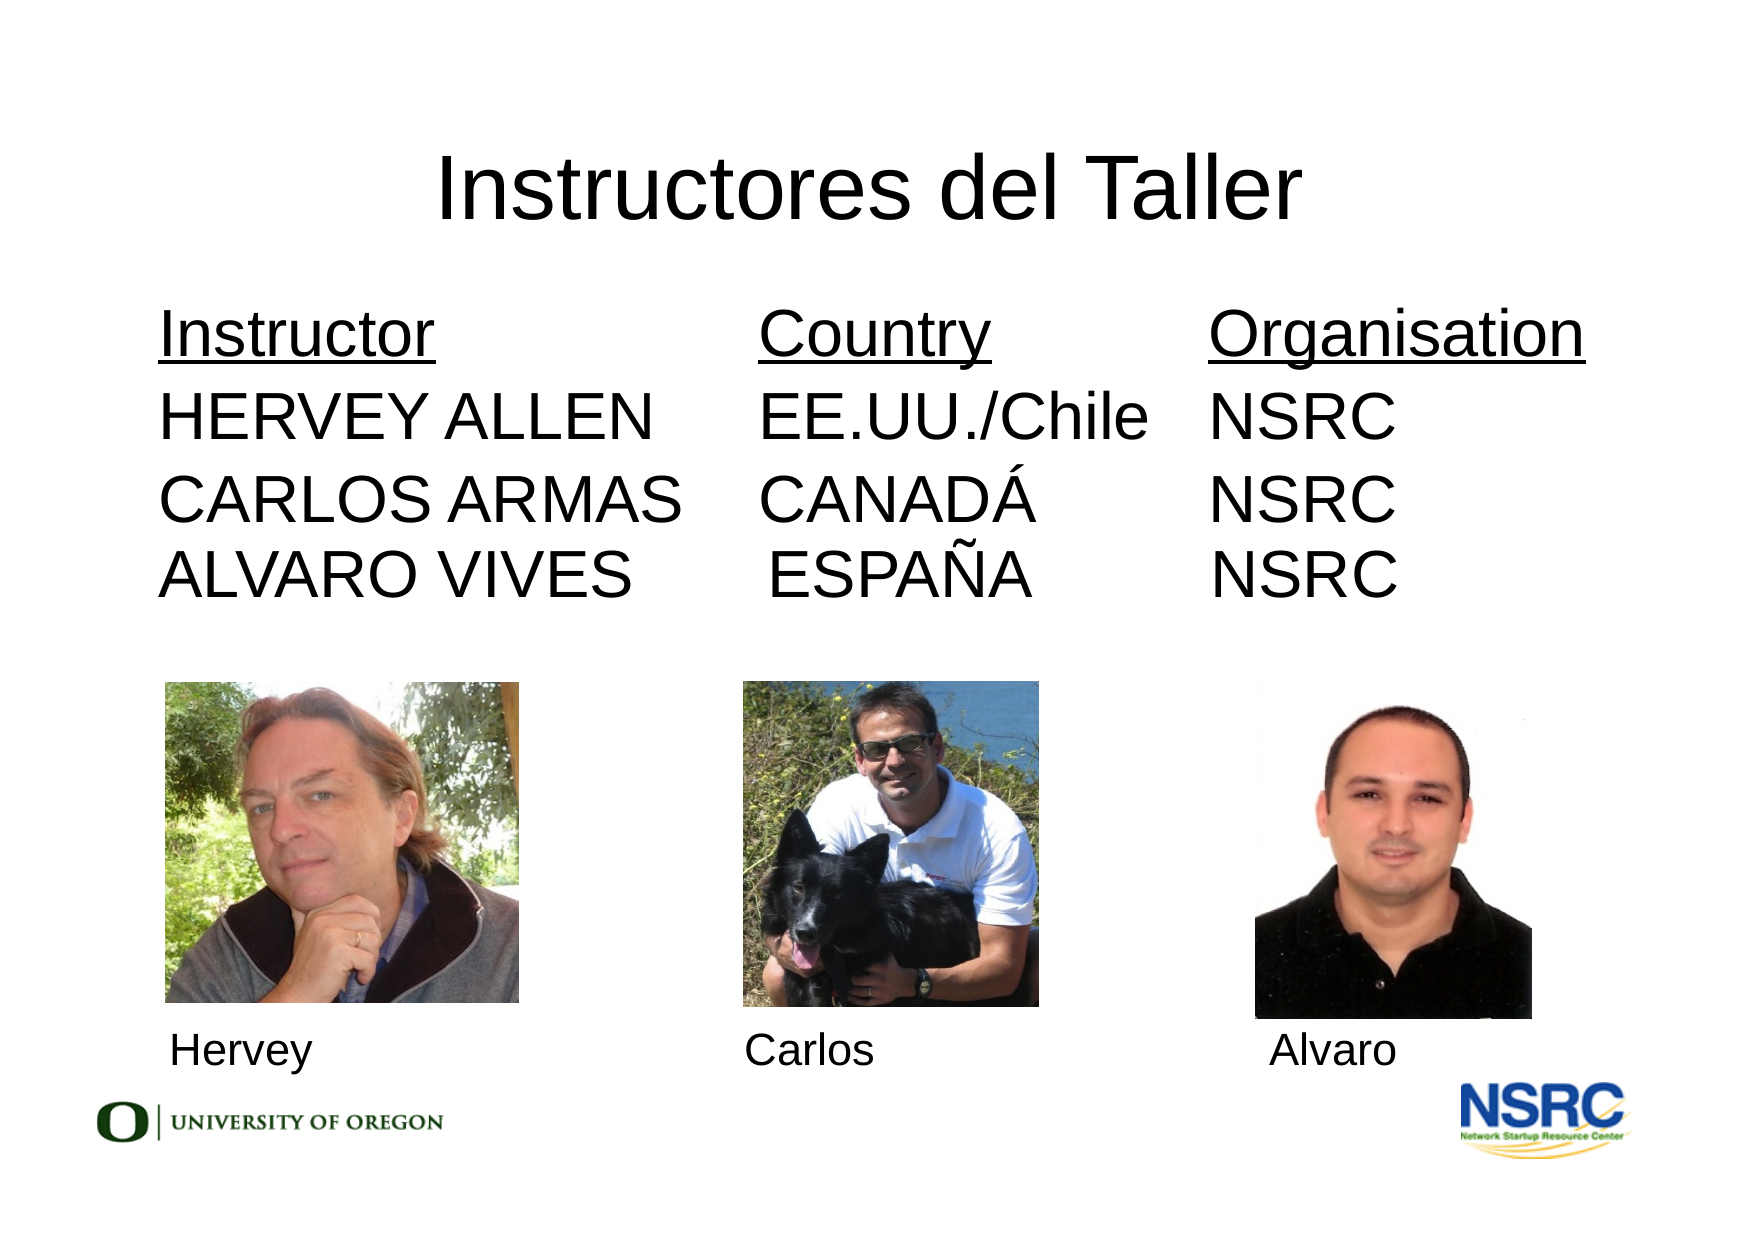

Instructores del Taller
# Instructor					Country			Organisation
HERVEY ALLEN		EE.UU./Chile	NSRC
CARLOS ARMAS	CANADÁ			NSRC
ALVARO VIVES		 ESPAÑA			 NSRC
Hervey						 Carlos					 Alvaro